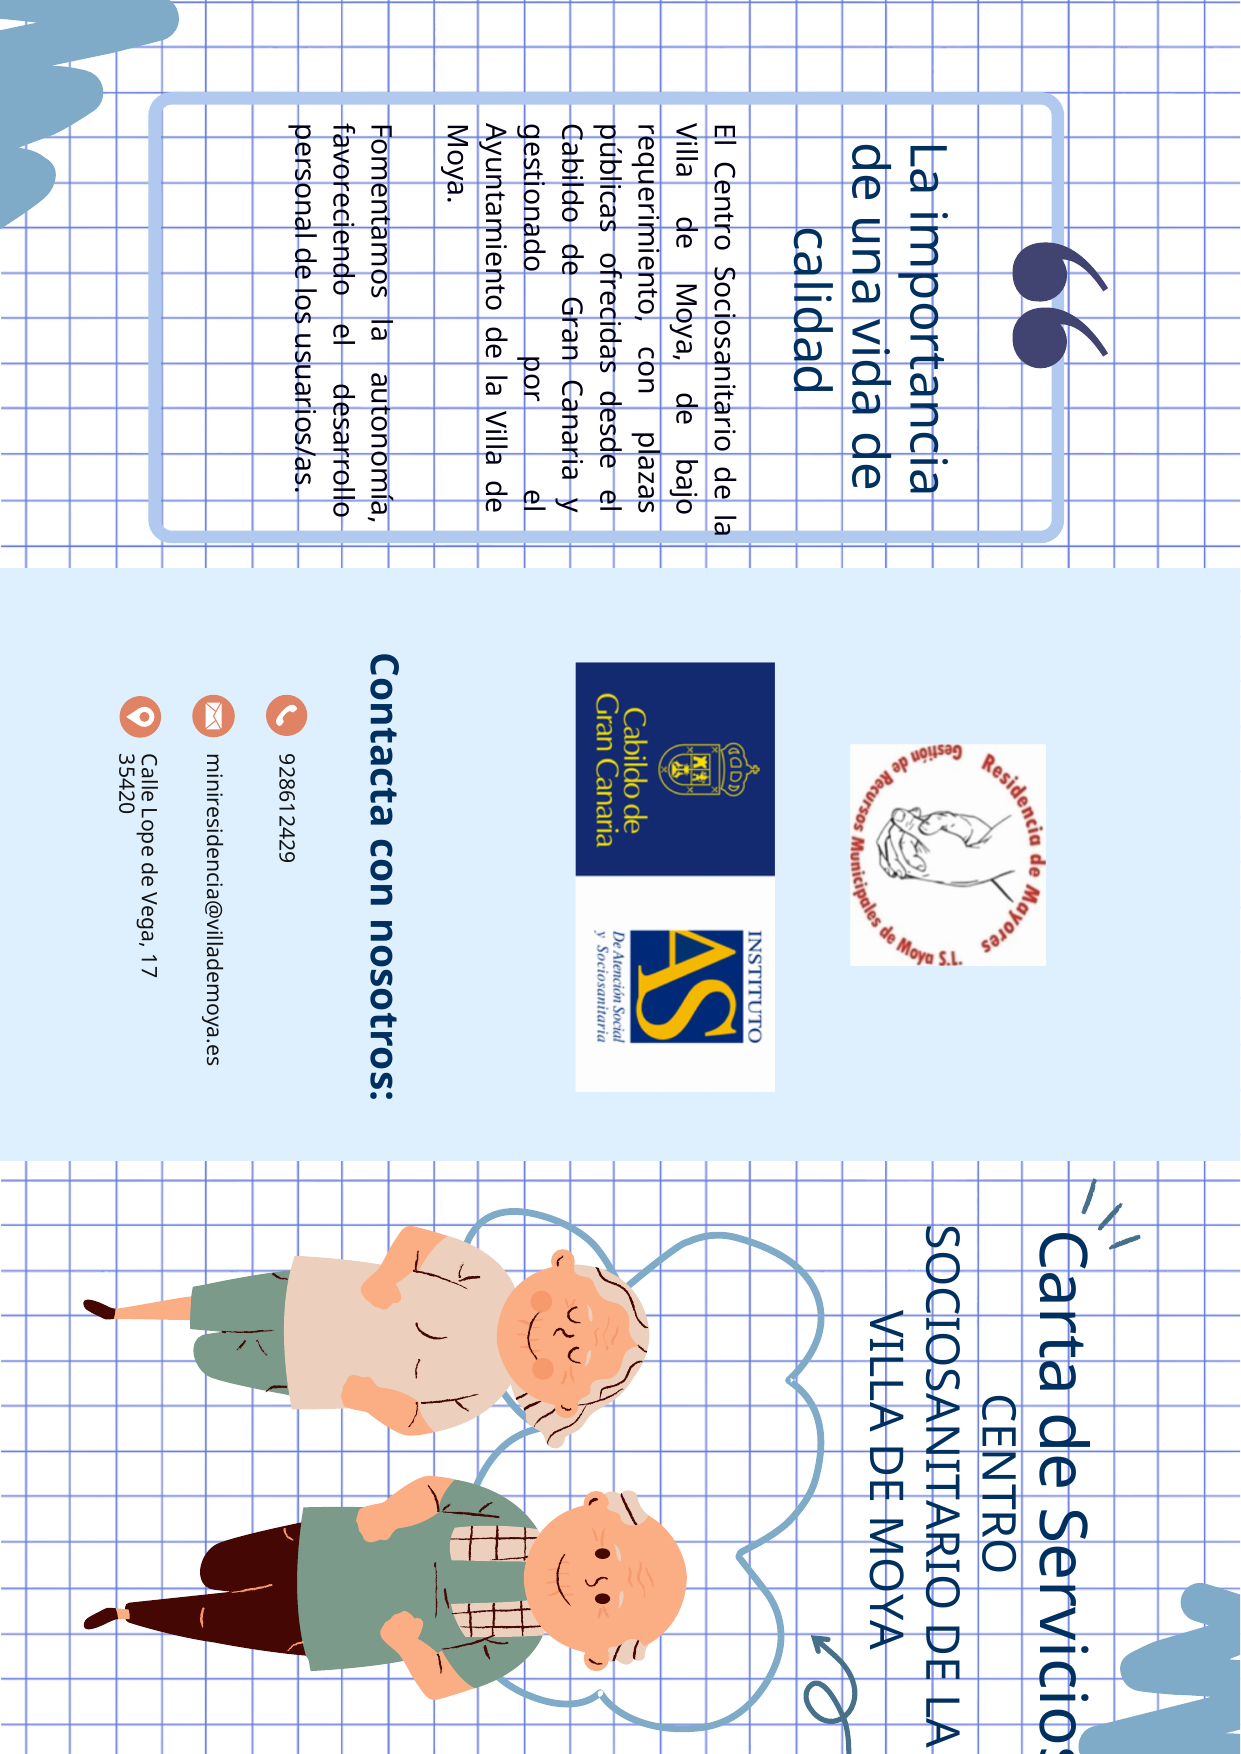

Villa
Moya.
Cabildo
públicas
gestionado
favoreciendo
Fomentamos
requerimiento,
de
de
calidad
La importancia
de una vida de
ofrecidas
personal de los usuarios/as.
Moya,
Gran
la
Ayuntamiento de la Villa de
el
El Centro Sociosanitario de la
con
por
de
desde
Canaria
autonomía,
desarrollo
plazas
bajo
el
el
y
35420
928612429
Contacta con nosotros:
Calle Lope de Vega, 17
miniresidencia@villademoya.es
VILLA DE MOYA
CENTRO
SOCIOSANITARIO DE LA
Carta de Servicios